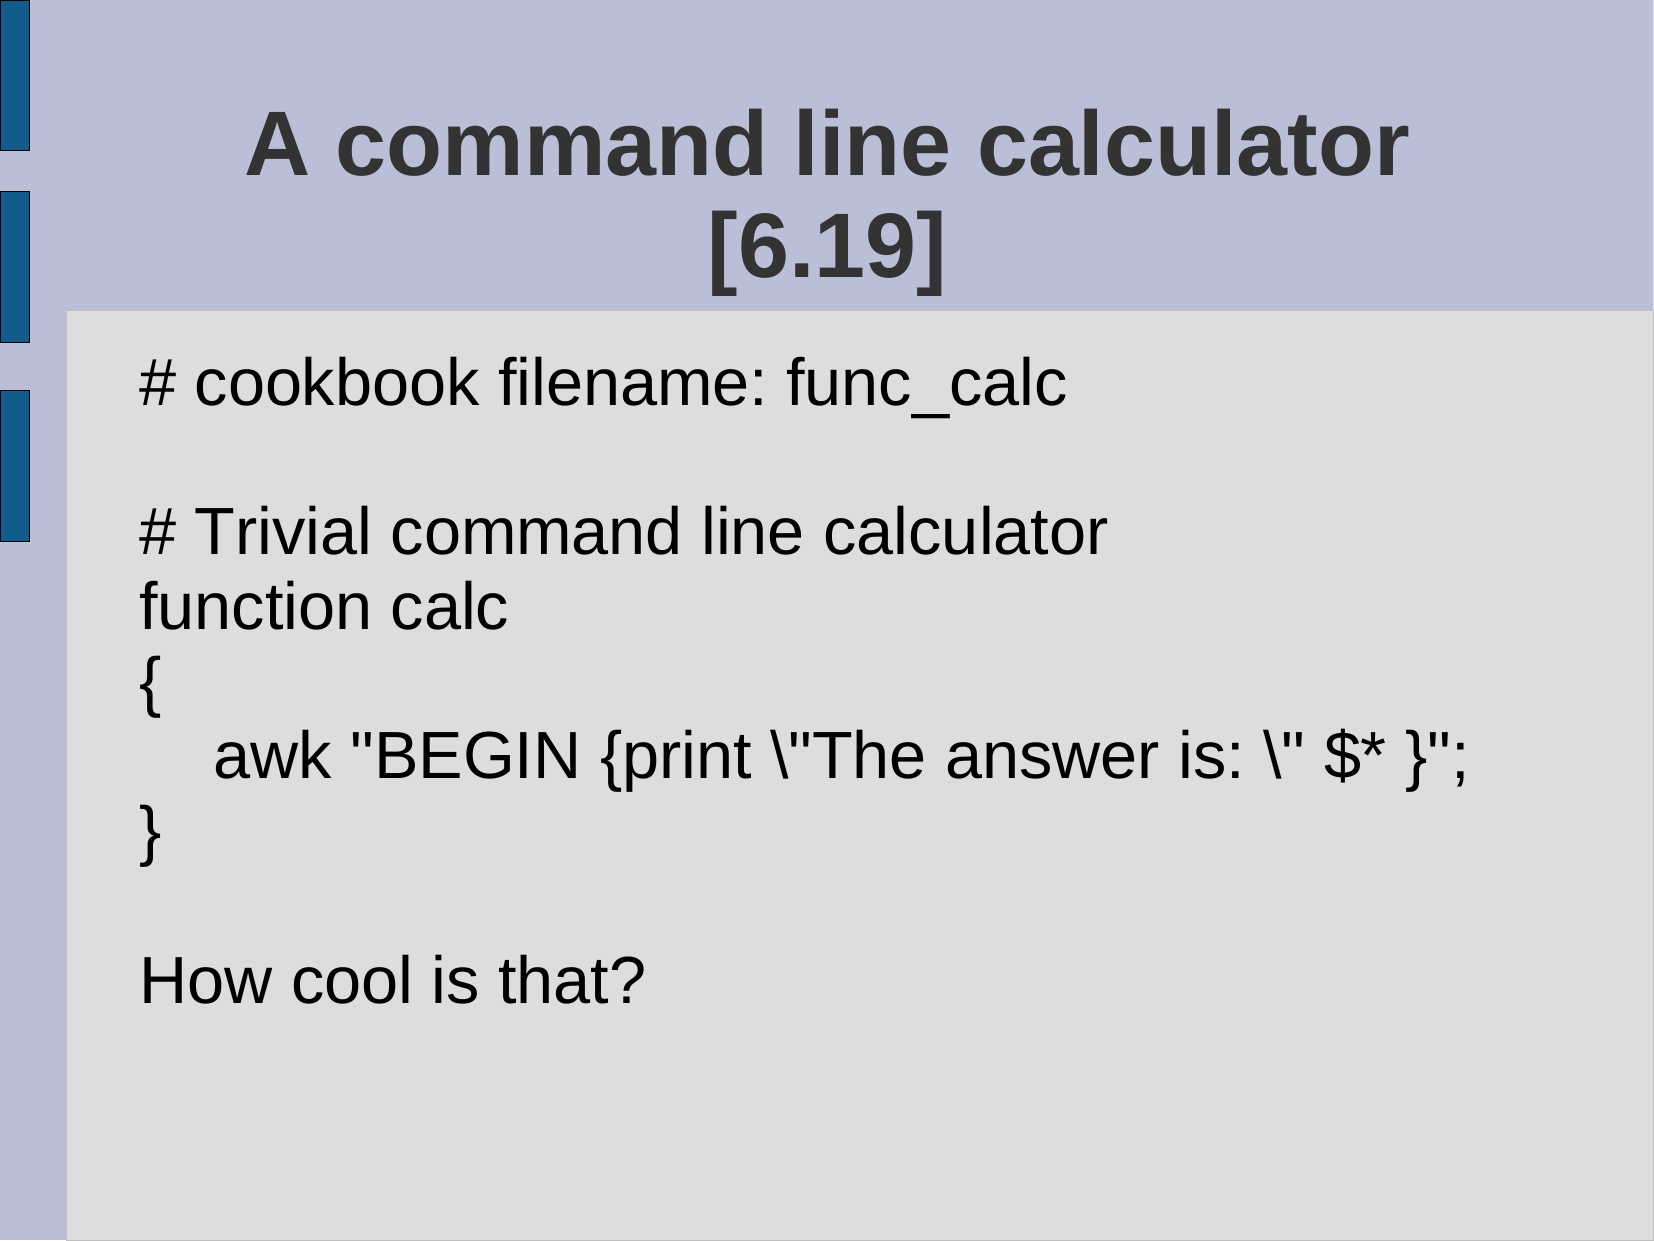

# A command line calculator [6.19]
# cookbook filename: func_calc
# Trivial command line calculator
function calc
{
 awk "BEGIN {print \"The answer is: \" $* }";
}
How cool is that?